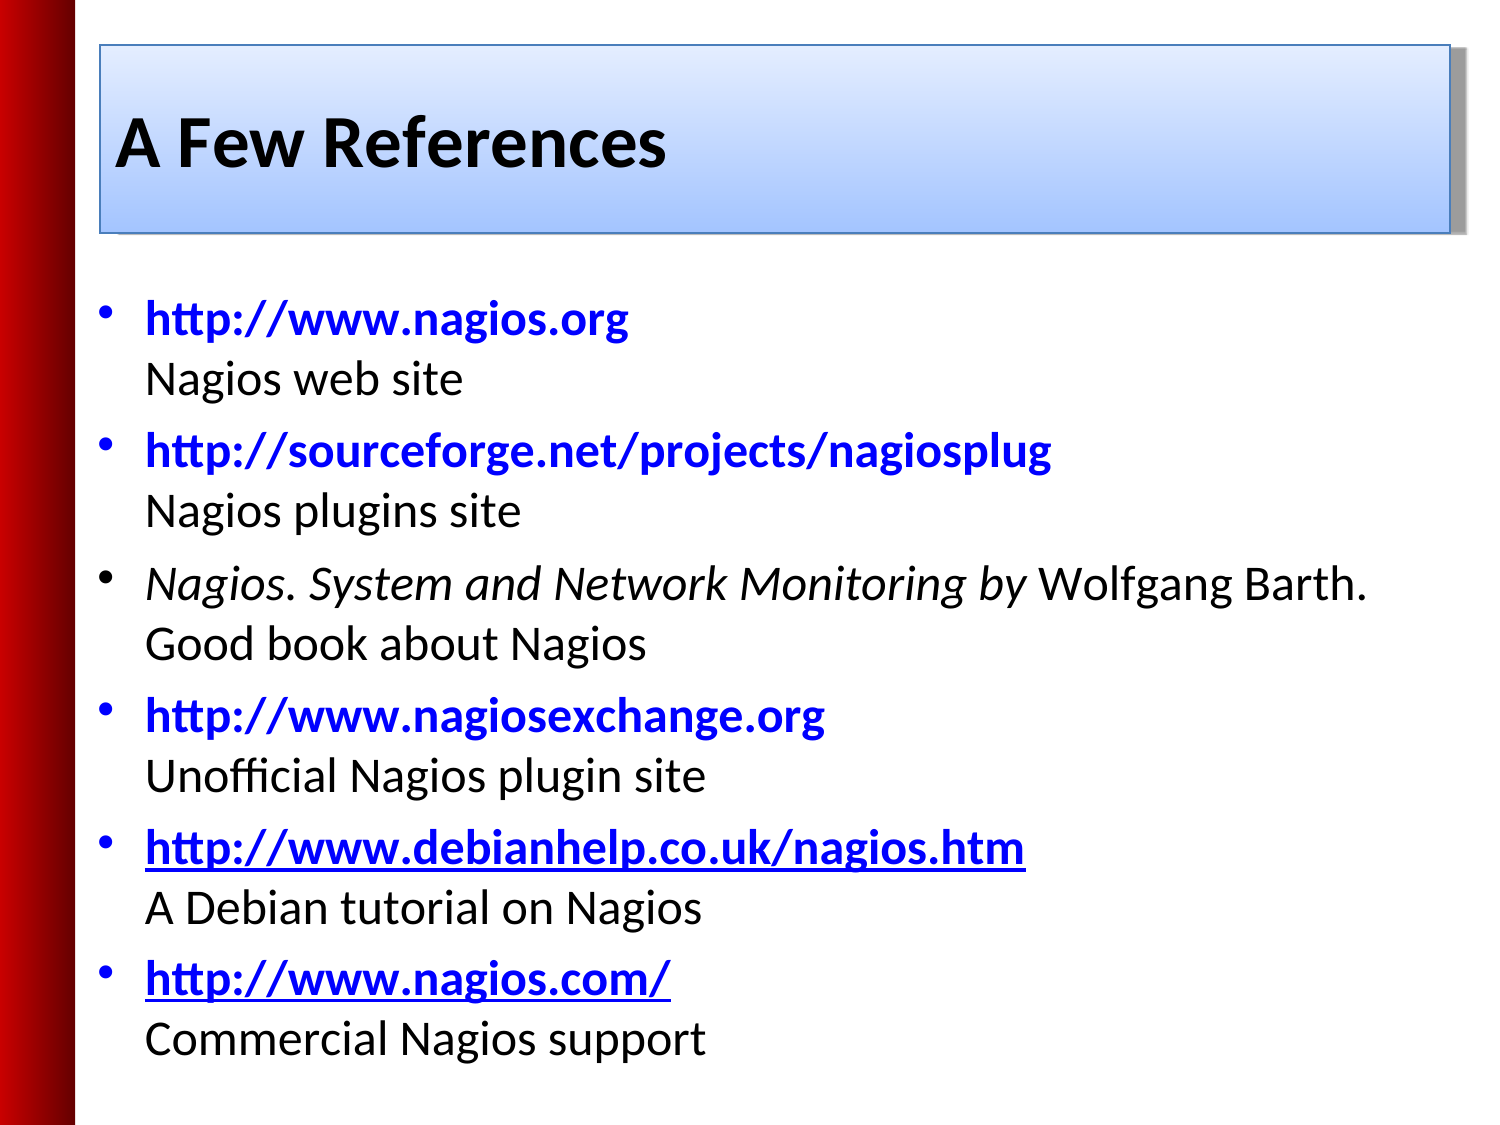

A Few References
http://www.nagios.org
Nagios web site
http://sourceforge.net/projects/nagiosplug
Nagios plugins site
Nagios. System and Network Monitoring by Wolfgang Barth. Good book about Nagios
http://www.nagiosexchange.org
Unofficial Nagios plugin site
http://www.debianhelp.co.uk/nagios.htm
A Debian tutorial on Nagios
http://www.nagios.com/
Commercial Nagios support